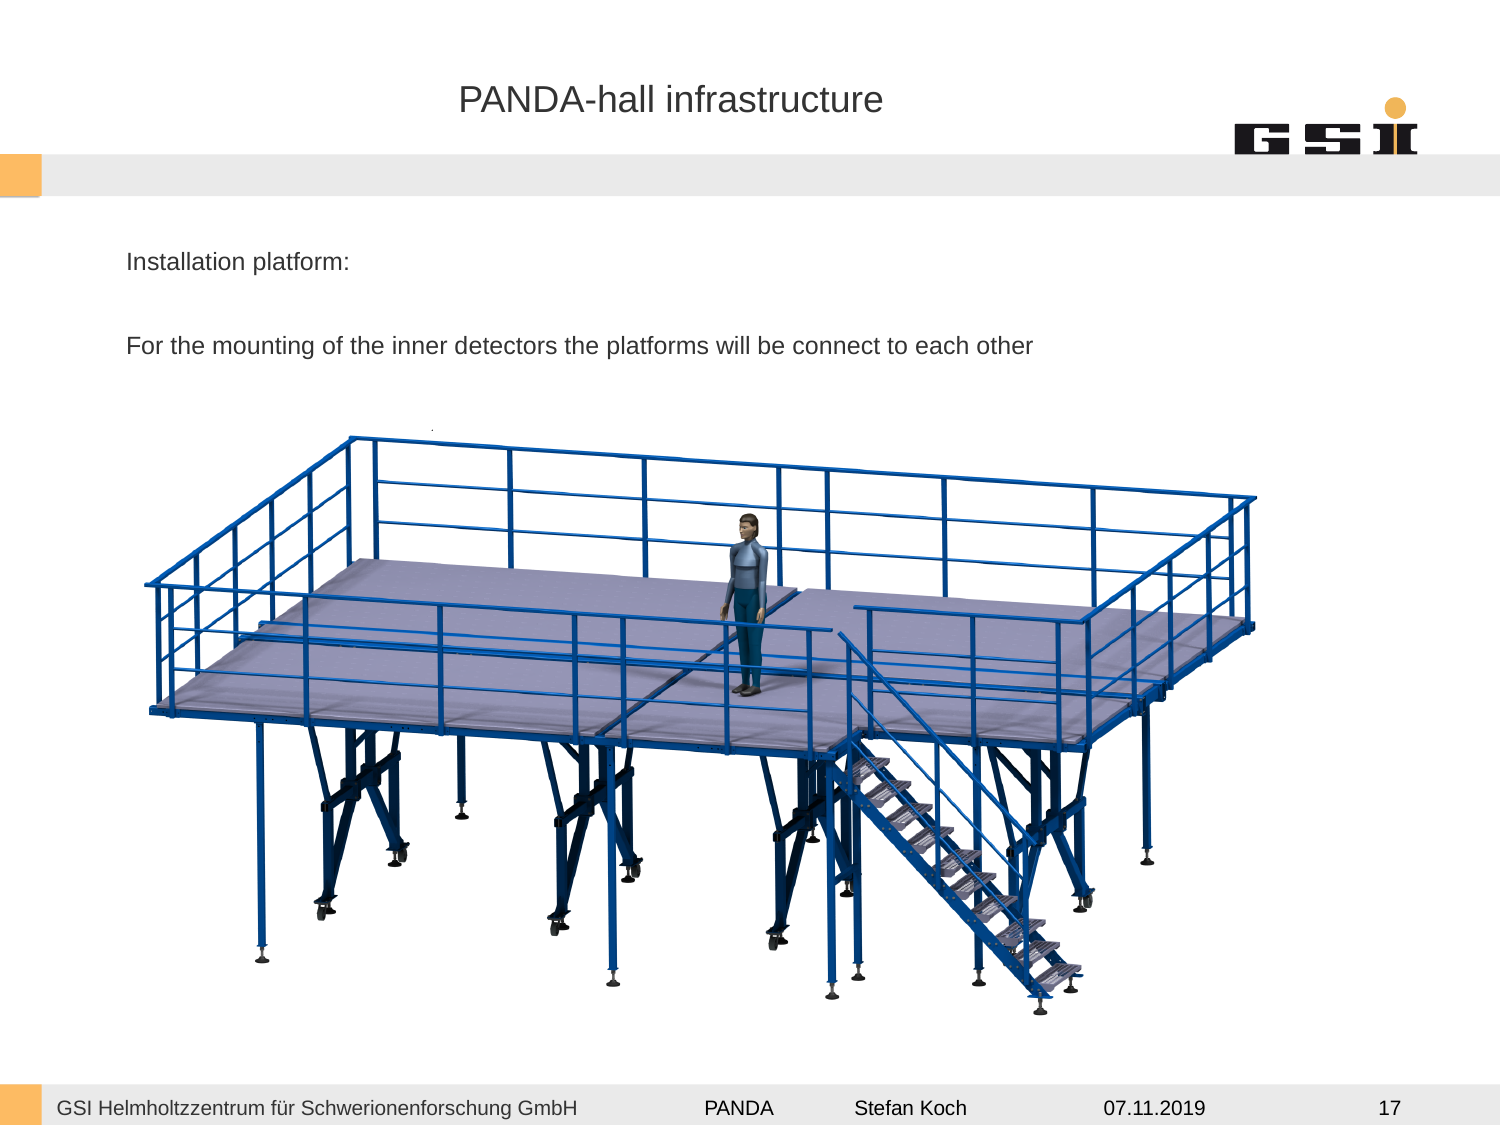

PANDA-hall infrastructure
Installation platform:
For the mounting of the inner detectors the platforms will be connect to each other